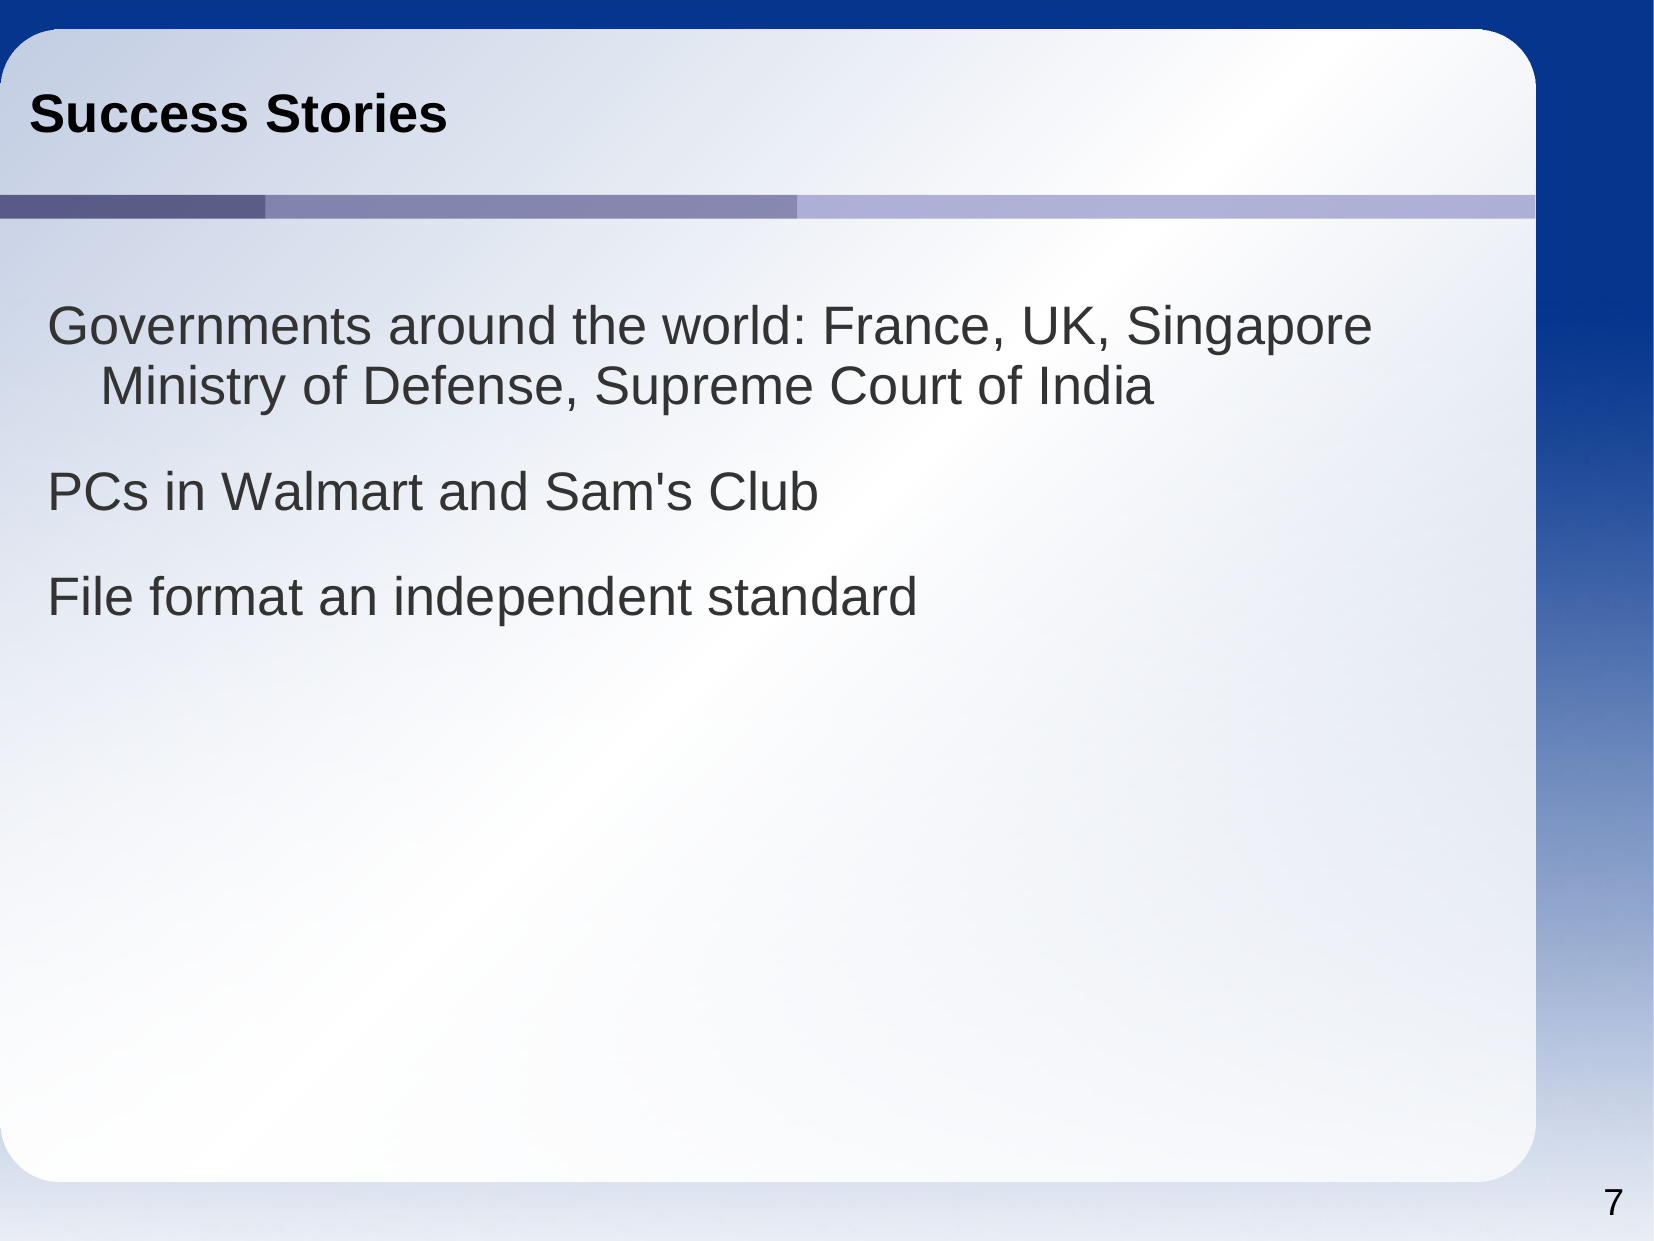

# Success Stories
Governments around the world: France, UK, Singapore Ministry of Defense, Supreme Court of India
PCs in Walmart and Sam's Club
File format an independent standard
7